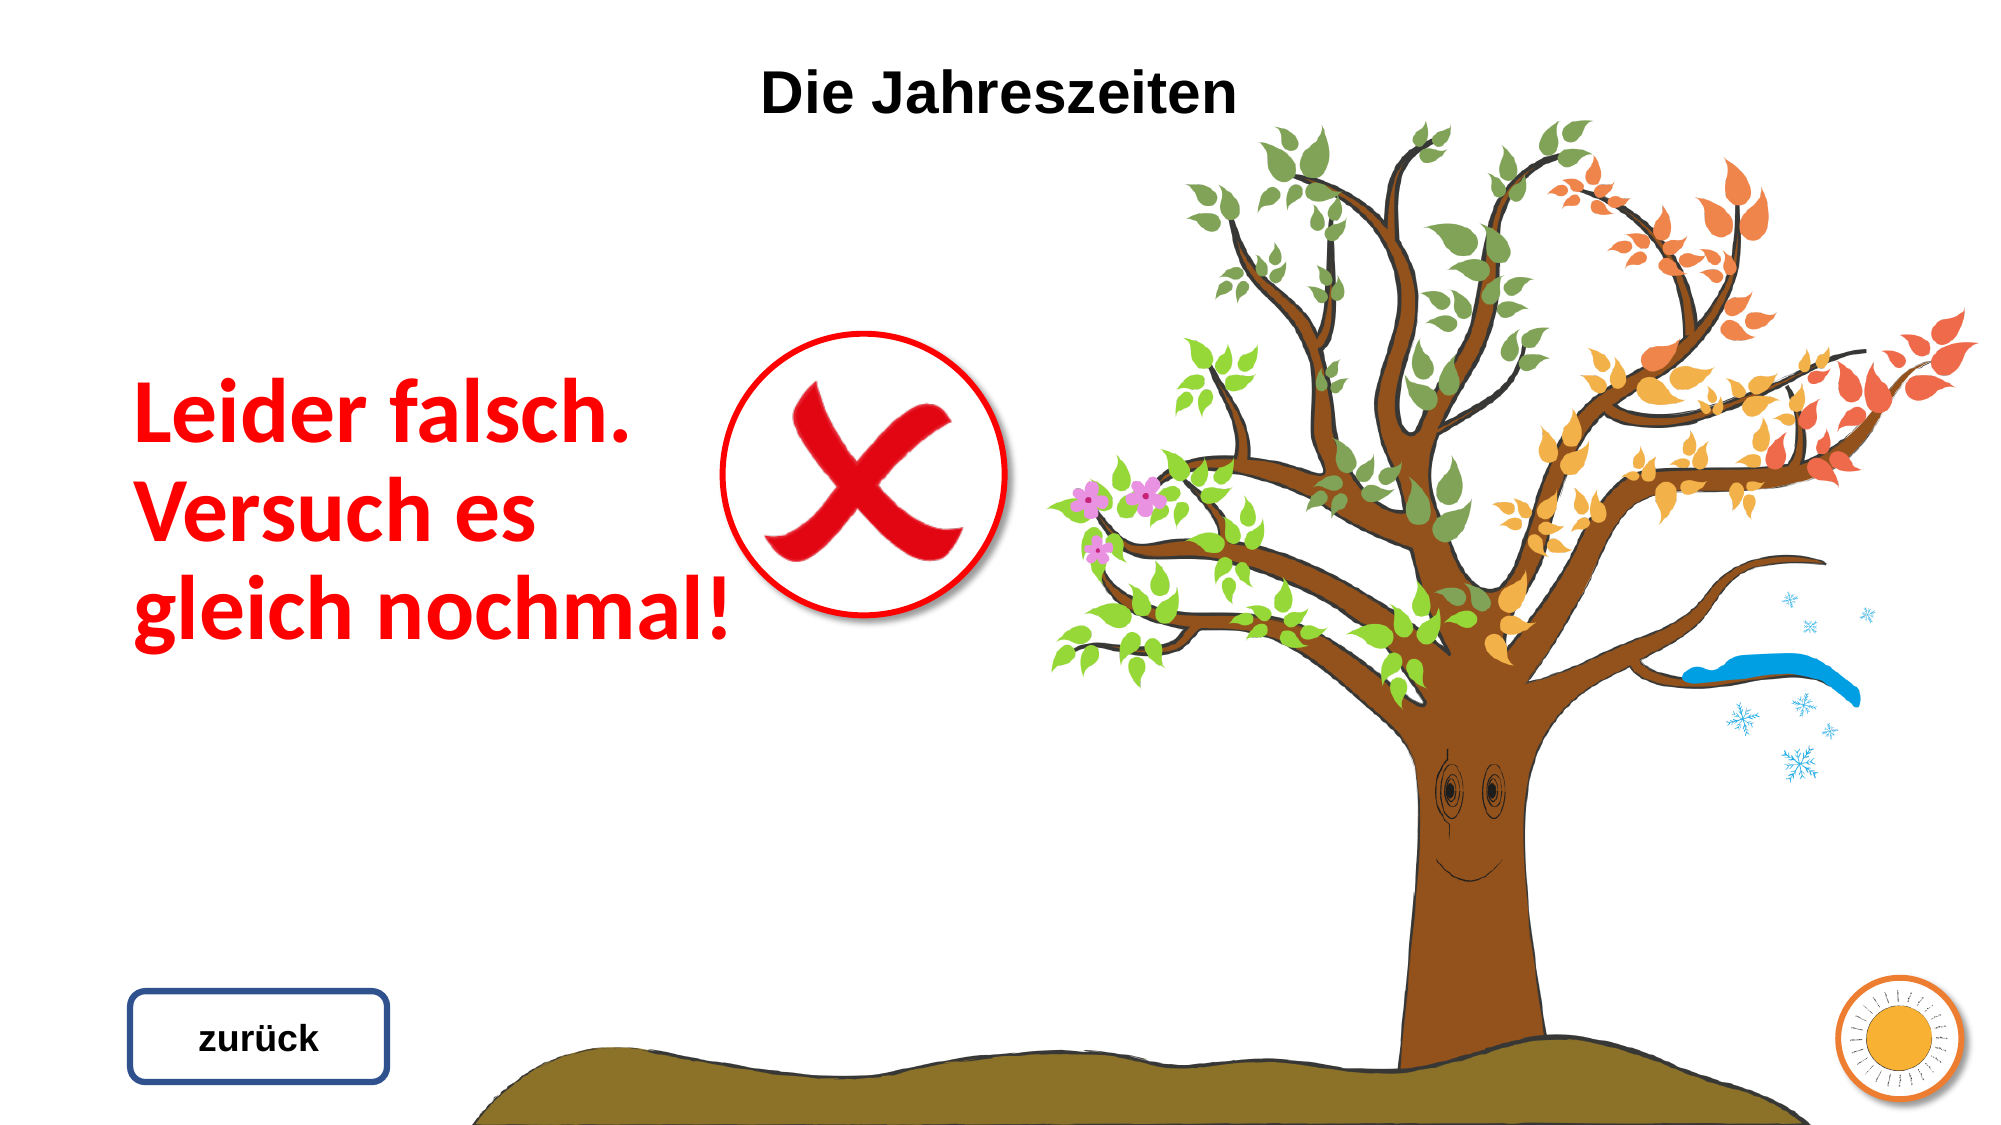

Die Jahreszeiten
Leider falsch.
Versuch es
gleich nochmal!
zurück